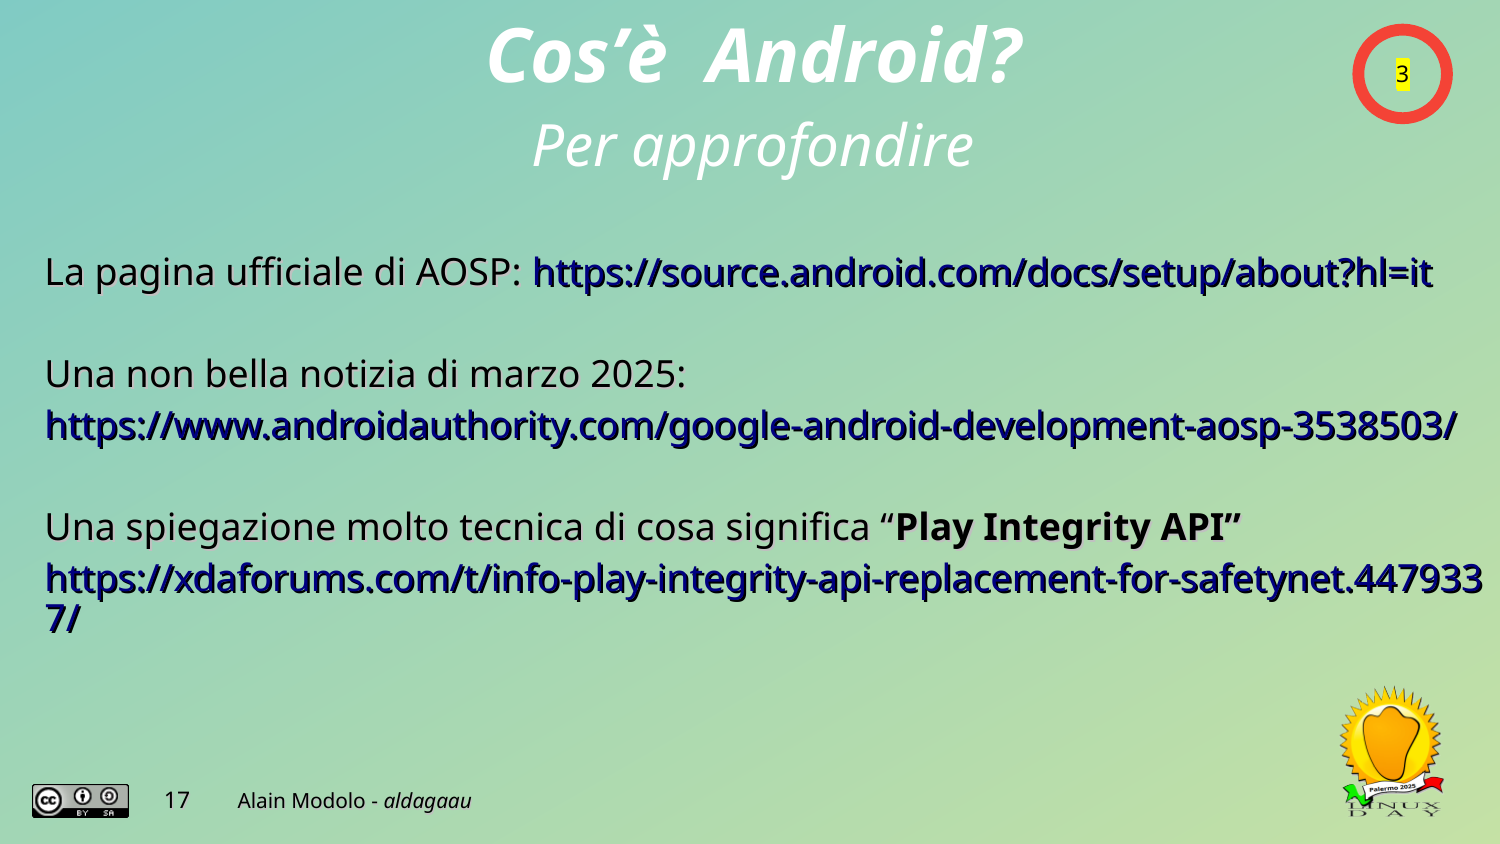

# Cos’è Android? Per approfondire
3
La pagina ufficiale di AOSP: https://source.android.com/docs/setup/about?hl=it
Una non bella notizia di marzo 2025: https://www.androidauthority.com/google-android-development-aosp-3538503/
Una spiegazione molto tecnica di cosa significa “Play Integrity API”
https://xdaforums.com/t/info-play-integrity-api-replacement-for-safetynet.4479337/